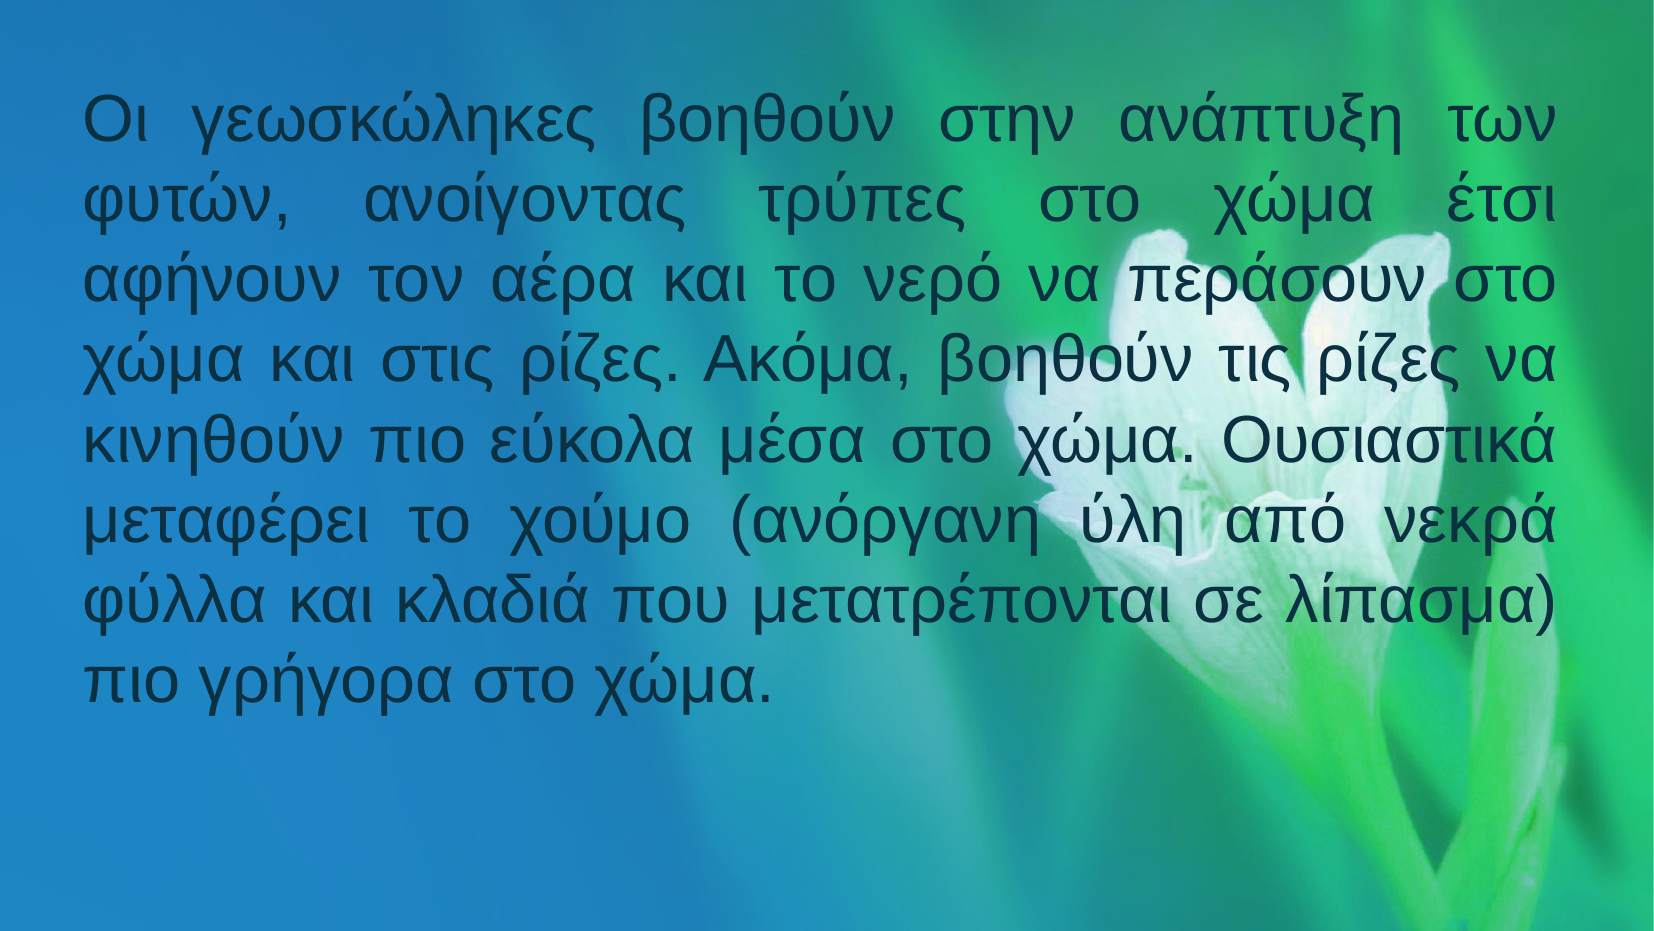

# Οι γεωσκώληκες βοηθούν στην ανάπτυξη των φυτών, ανοίγοντας τρύπες στο χώμα έτσι αφήνουν τον αέρα και το νερό να περάσουν στο χώμα και στις ρίζες. Ακόμα, βοηθούν τις ρίζες να κινηθούν πιο εύκολα μέσα στο χώμα. Ουσιαστικά μεταφέρει το χούμο (ανόργανη ύλη από νεκρά φύλλα και κλαδιά που μετατρέπονται σε λίπασμα) πιο γρήγορα στο χώμα.